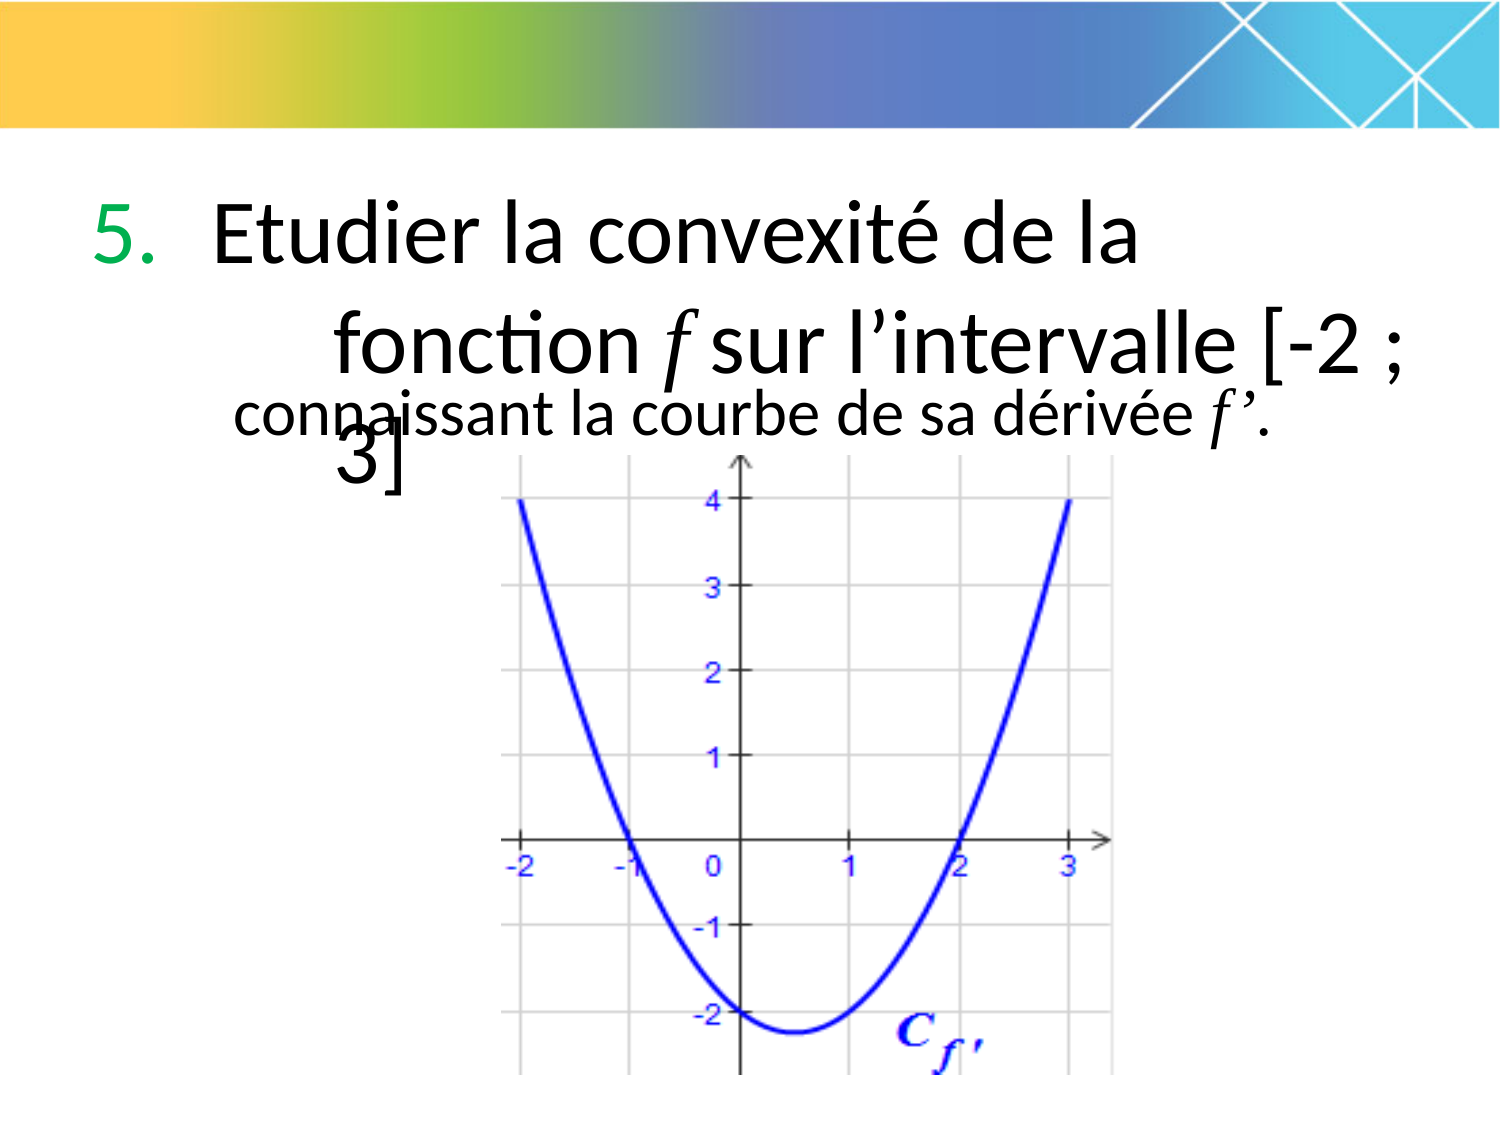

# Etudier la convexité de la fonction f sur l’intervalle [-2 ; 3]
connaissant la courbe de sa dérivée f’.